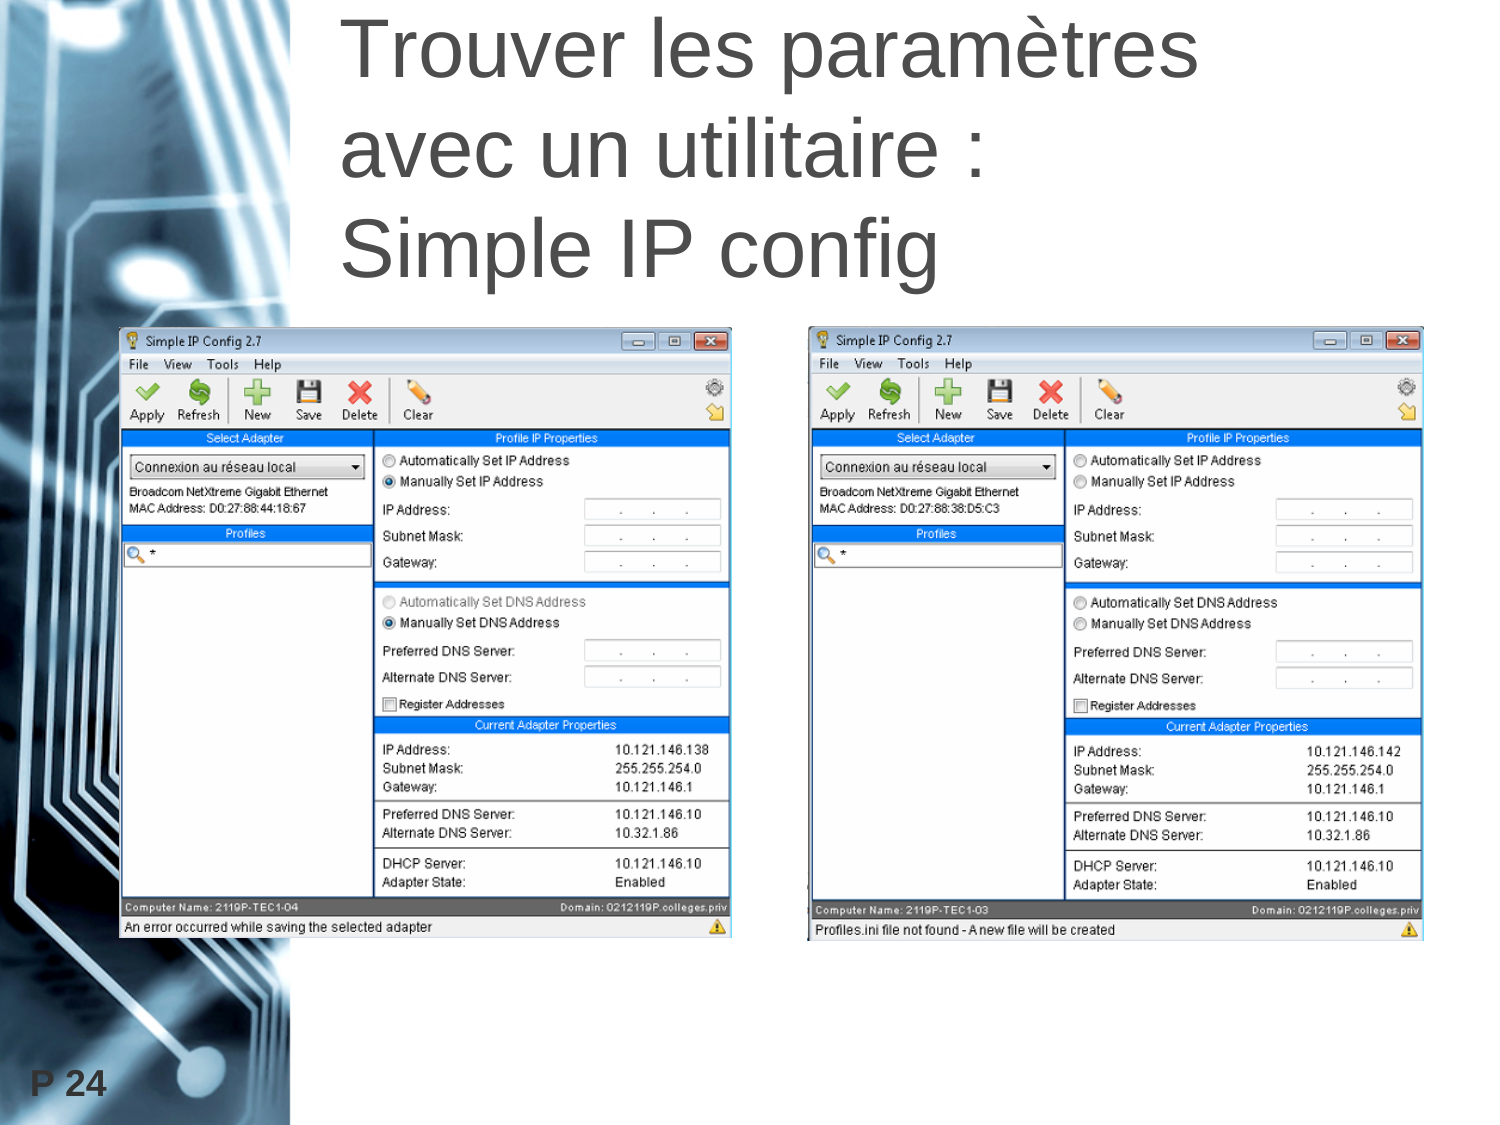

# Trouver les paramètres avec un utilitaire : Simple IP config